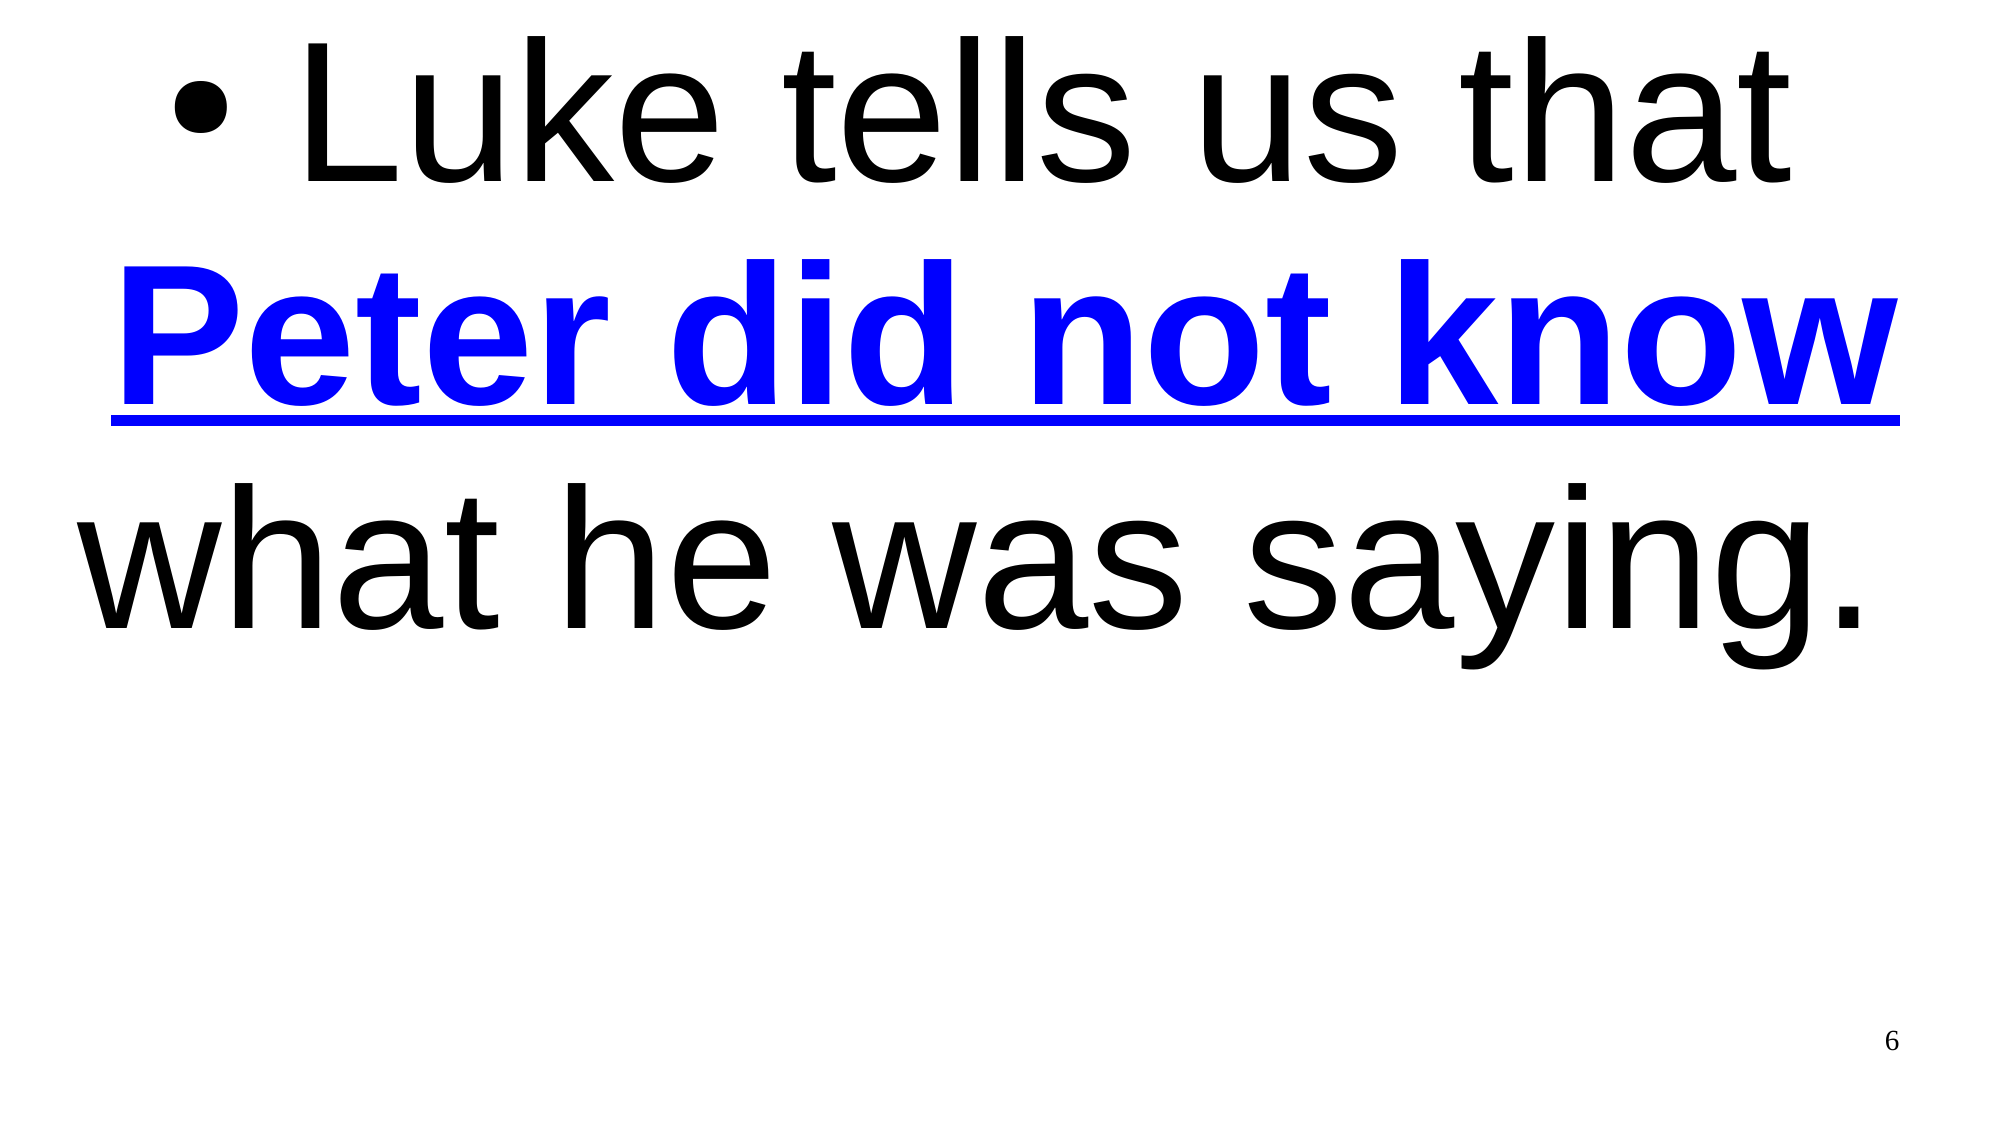

# Luke tells us that Peter did not know what he was saying.
6